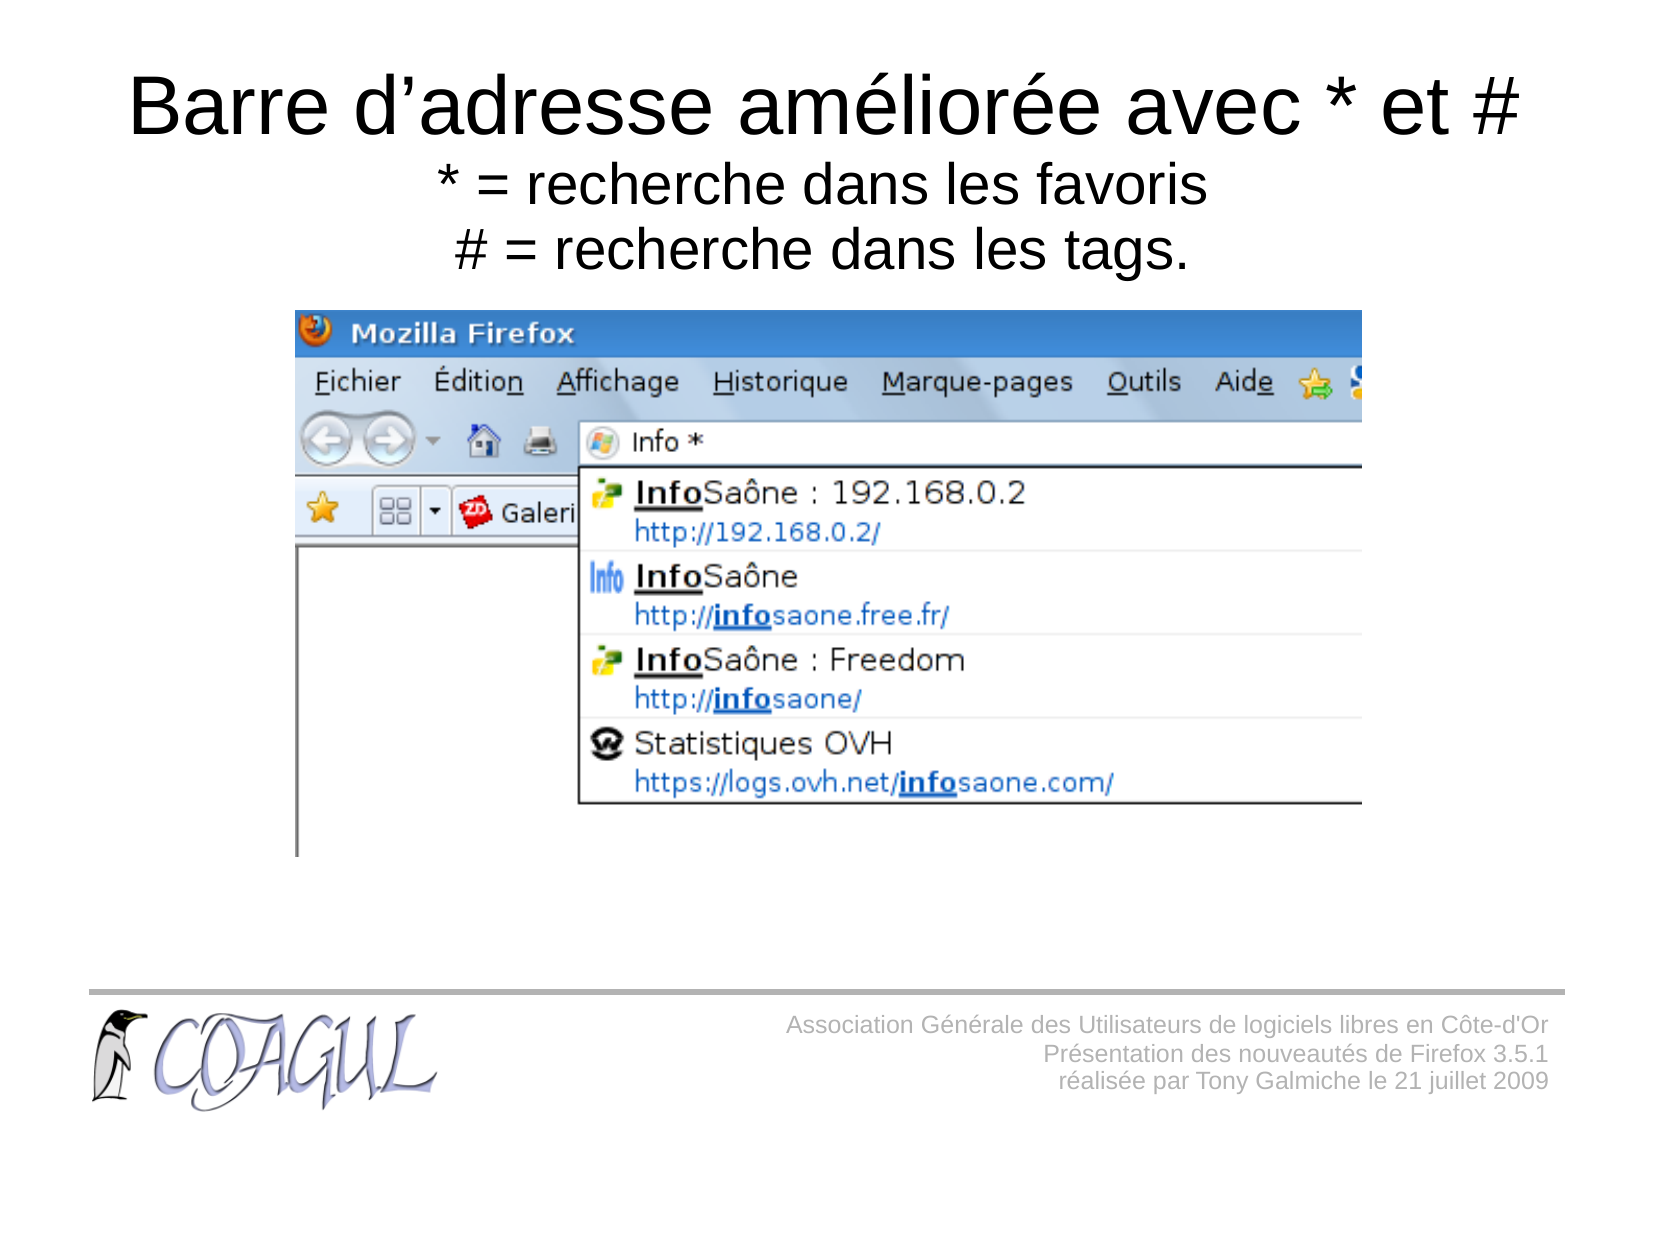

# Barre d’adresse améliorée avec * et # * = recherche dans les favoris # = recherche dans les tags.